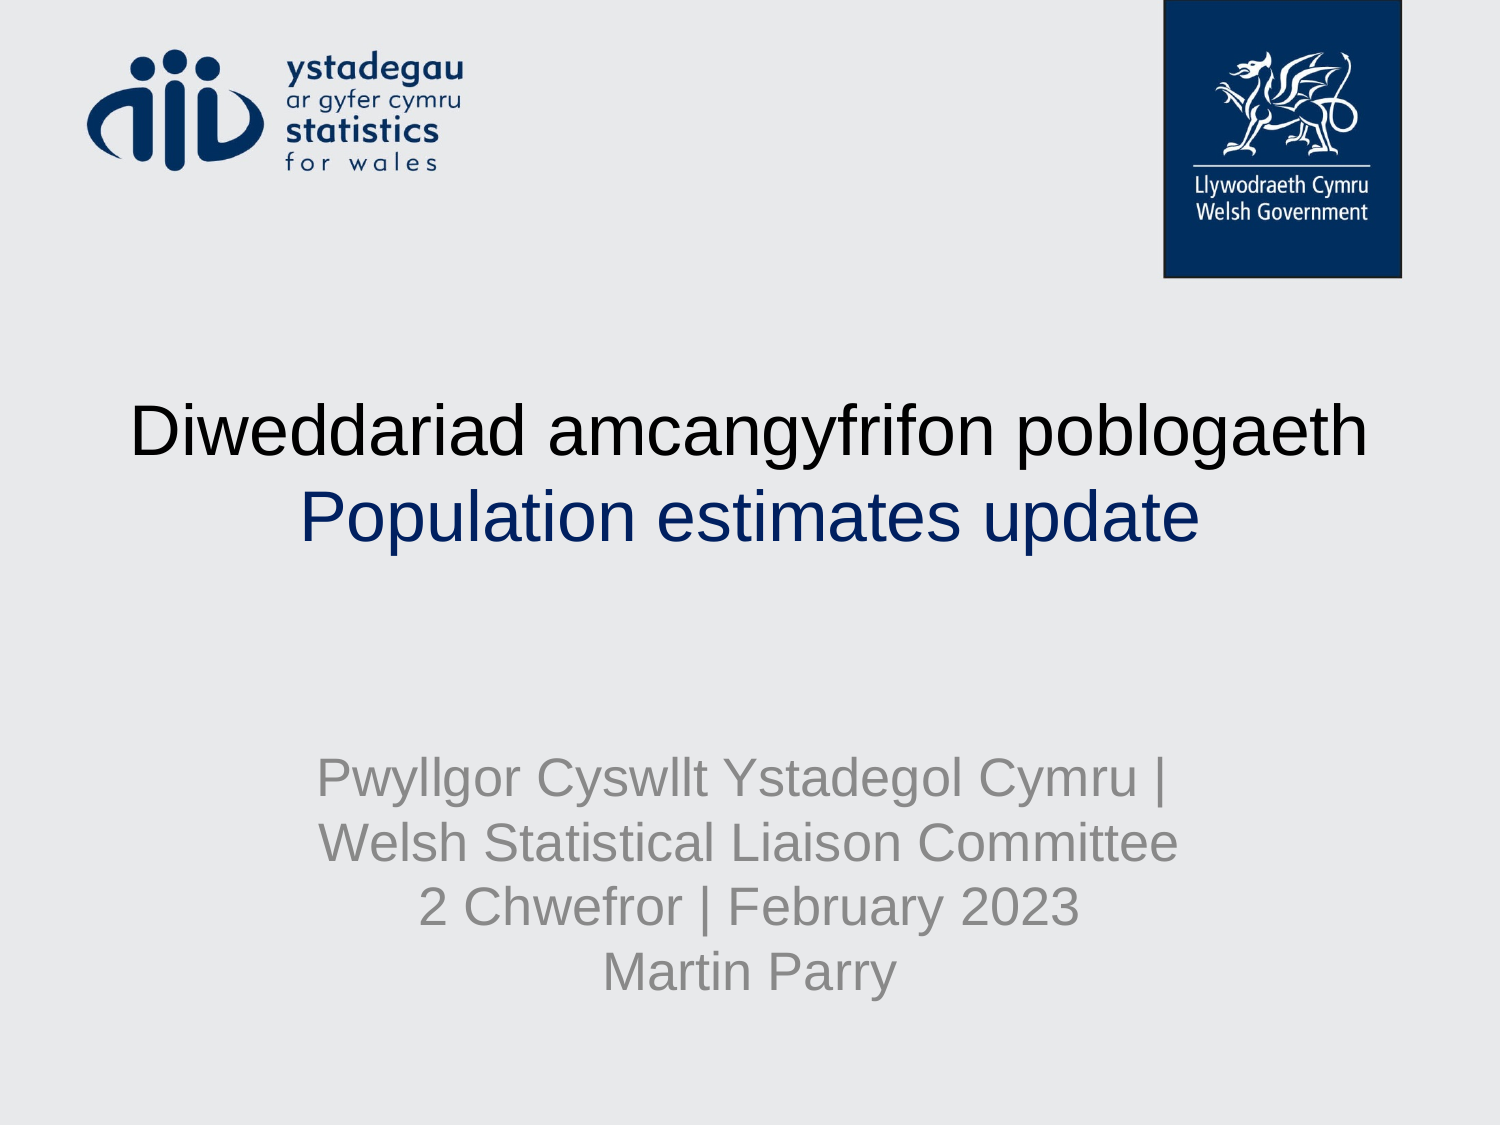

Diweddariad amcangyfrifon poblogaeth
Population estimates update
# Pwyllgor Cyswllt Ystadegol Cymru |
Welsh Statistical Liaison Committee
2 Chwefror | February 2023
Martin Parry